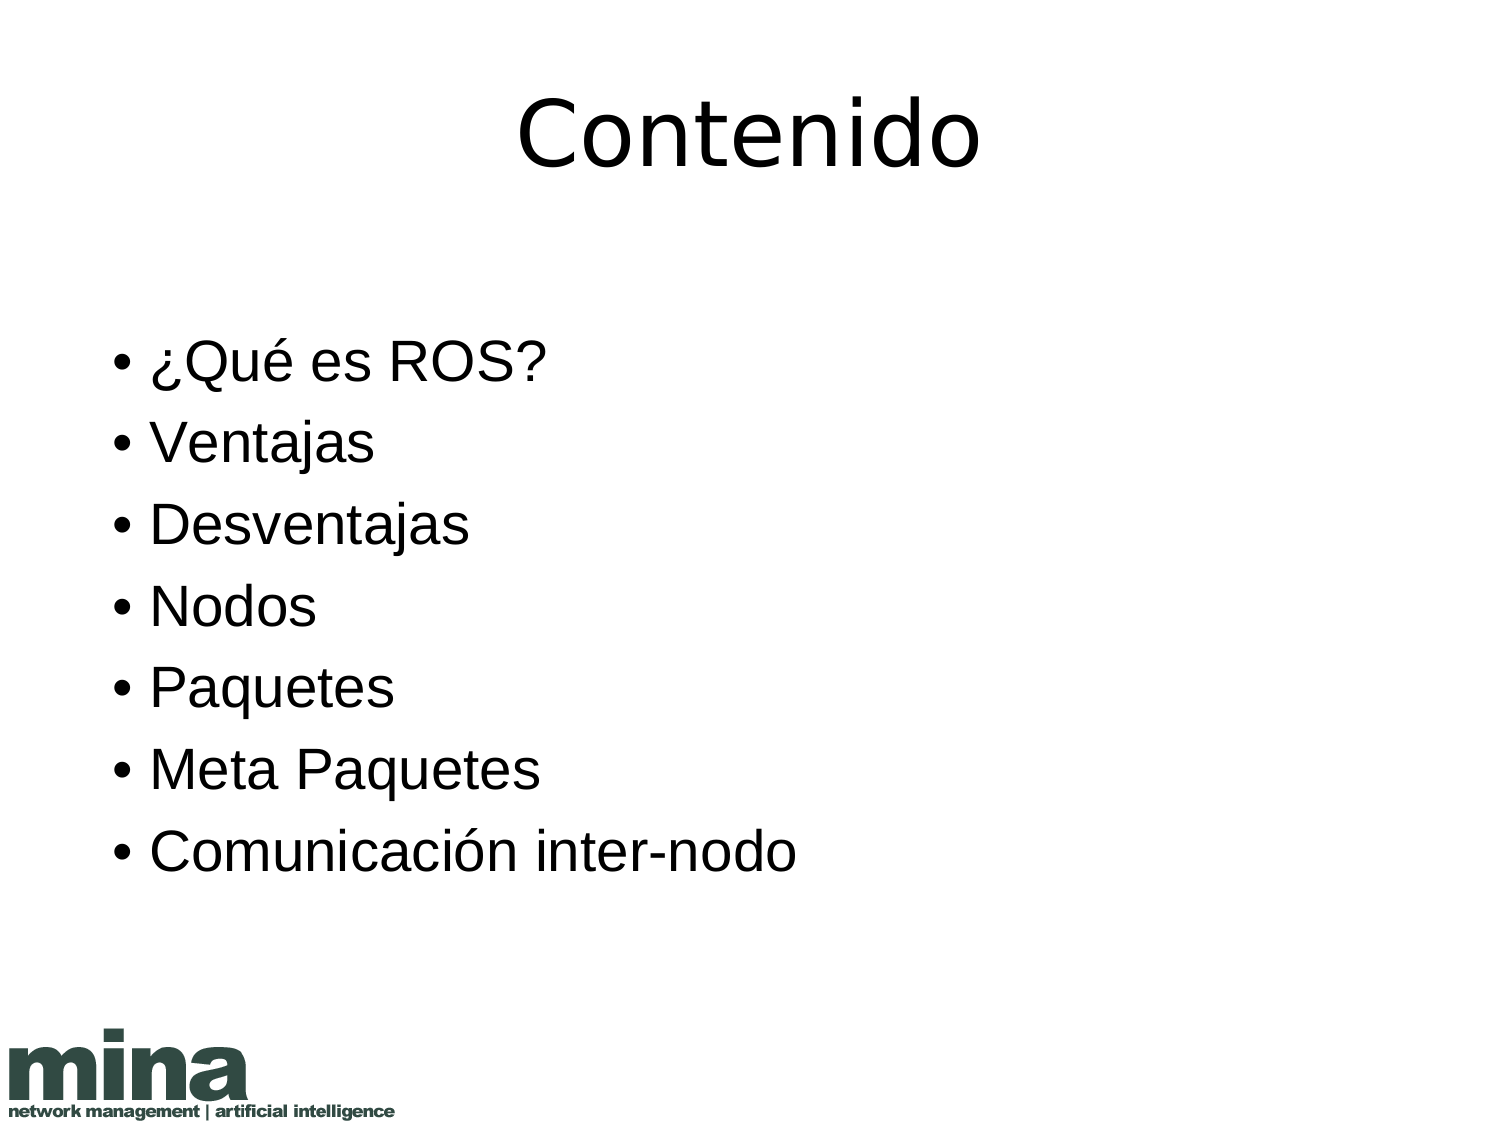

# Contenido
 ¿Qué es ROS?
 Ventajas
 Desventajas
 Nodos
 Paquetes
 Meta Paquetes
 Comunicación inter-nodo